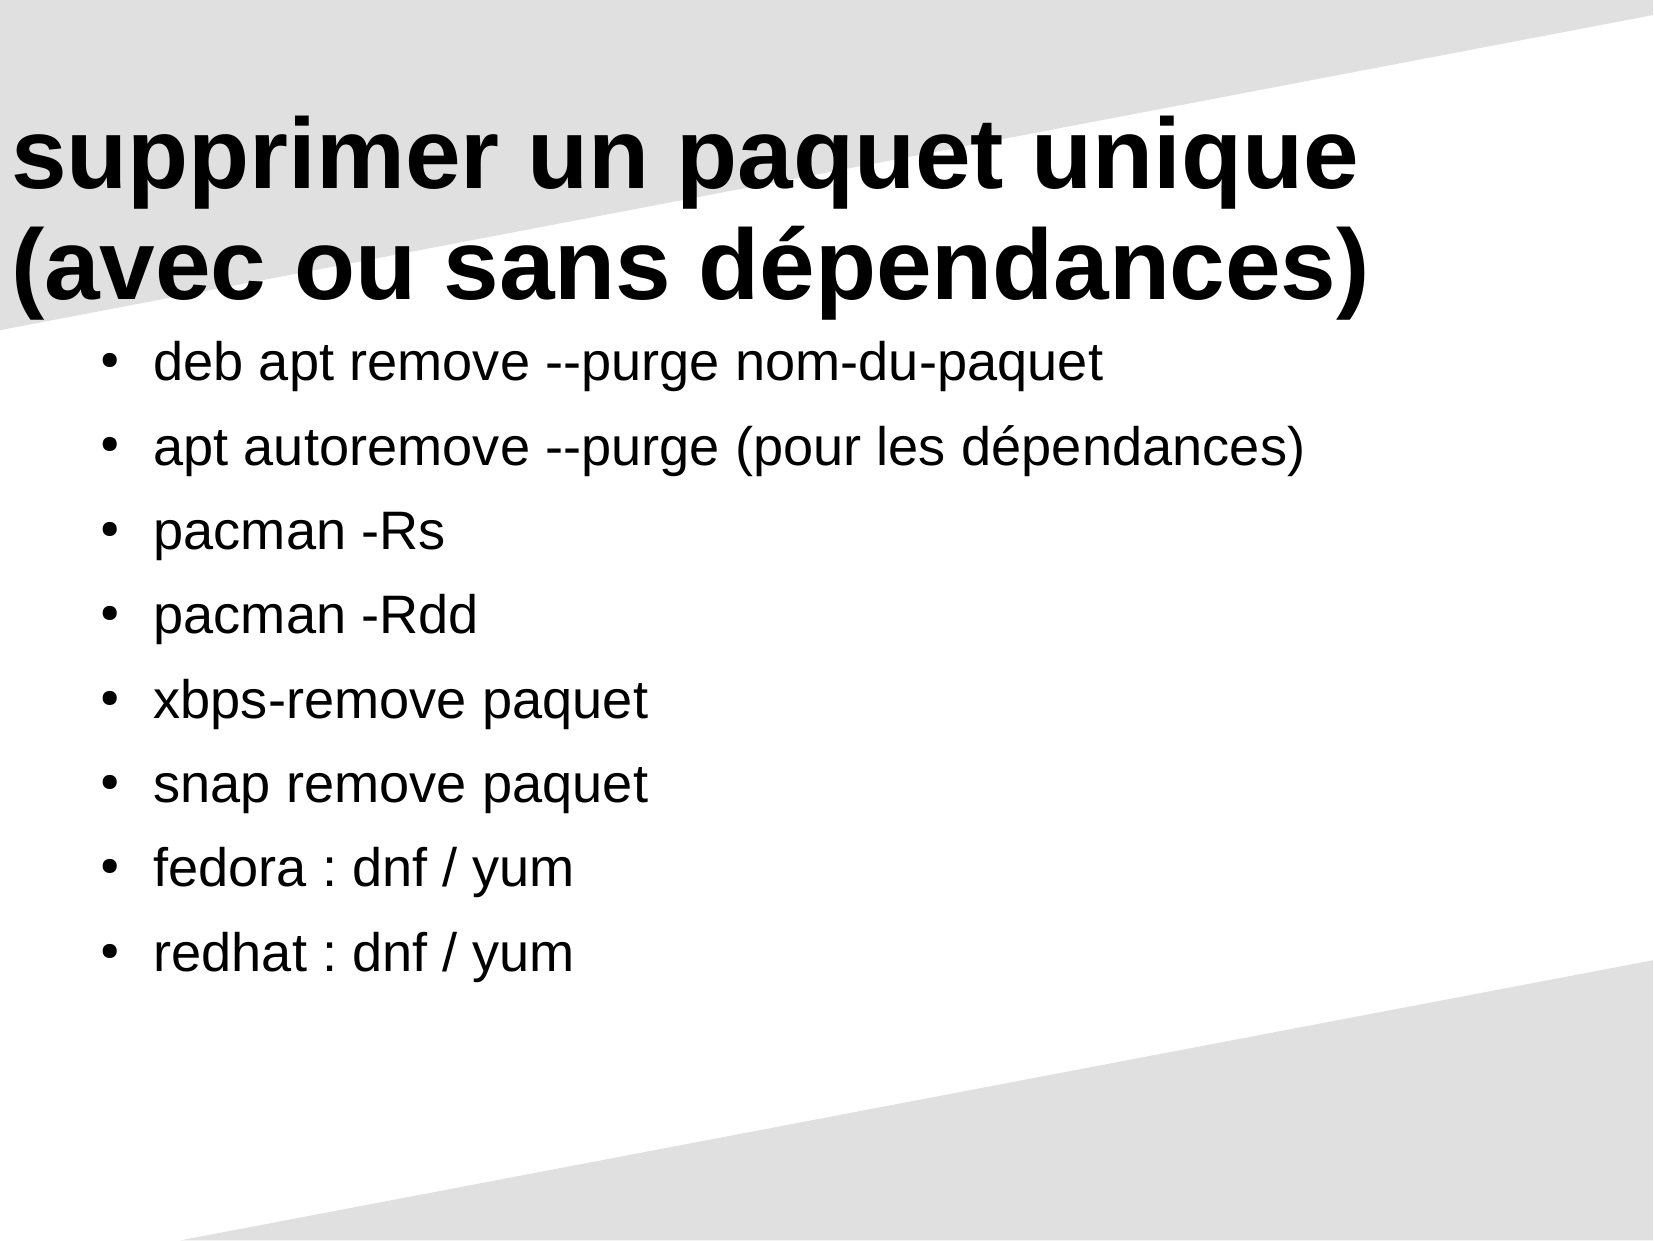

# supprimer un paquet unique (avec ou sans dépendances)
deb apt remove --purge nom-du-paquet
apt autoremove --purge (pour les dépendances)
pacman -Rs
pacman -Rdd
xbps-remove paquet
snap remove paquet
fedora : dnf / yum
redhat : dnf / yum